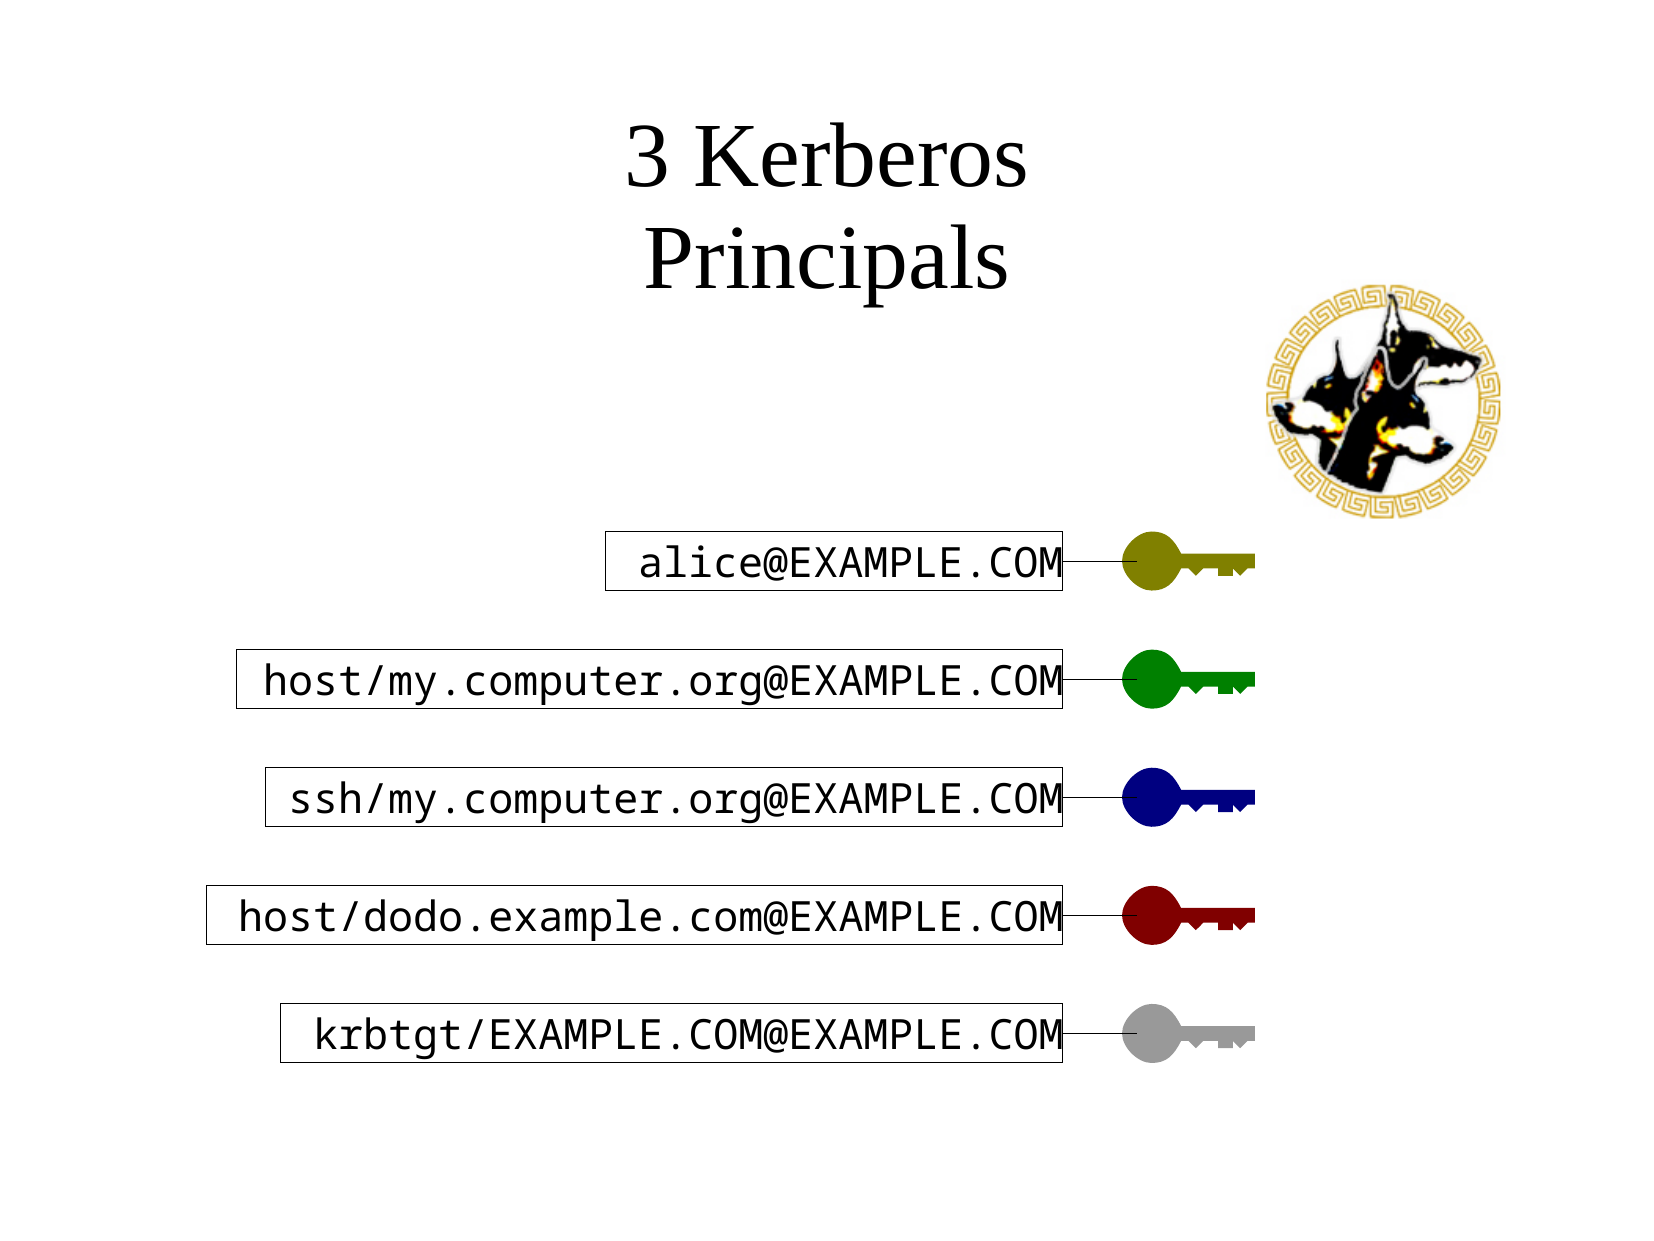

# 3 Kerberos Principals
alice@EXAMPLE.COM
host/my.computer.org@EXAMPLE.COM
ssh/my.computer.org@EXAMPLE.COM
host/dodo.example.com@EXAMPLE.COM
krbtgt/EXAMPLE.COM@EXAMPLE.COM